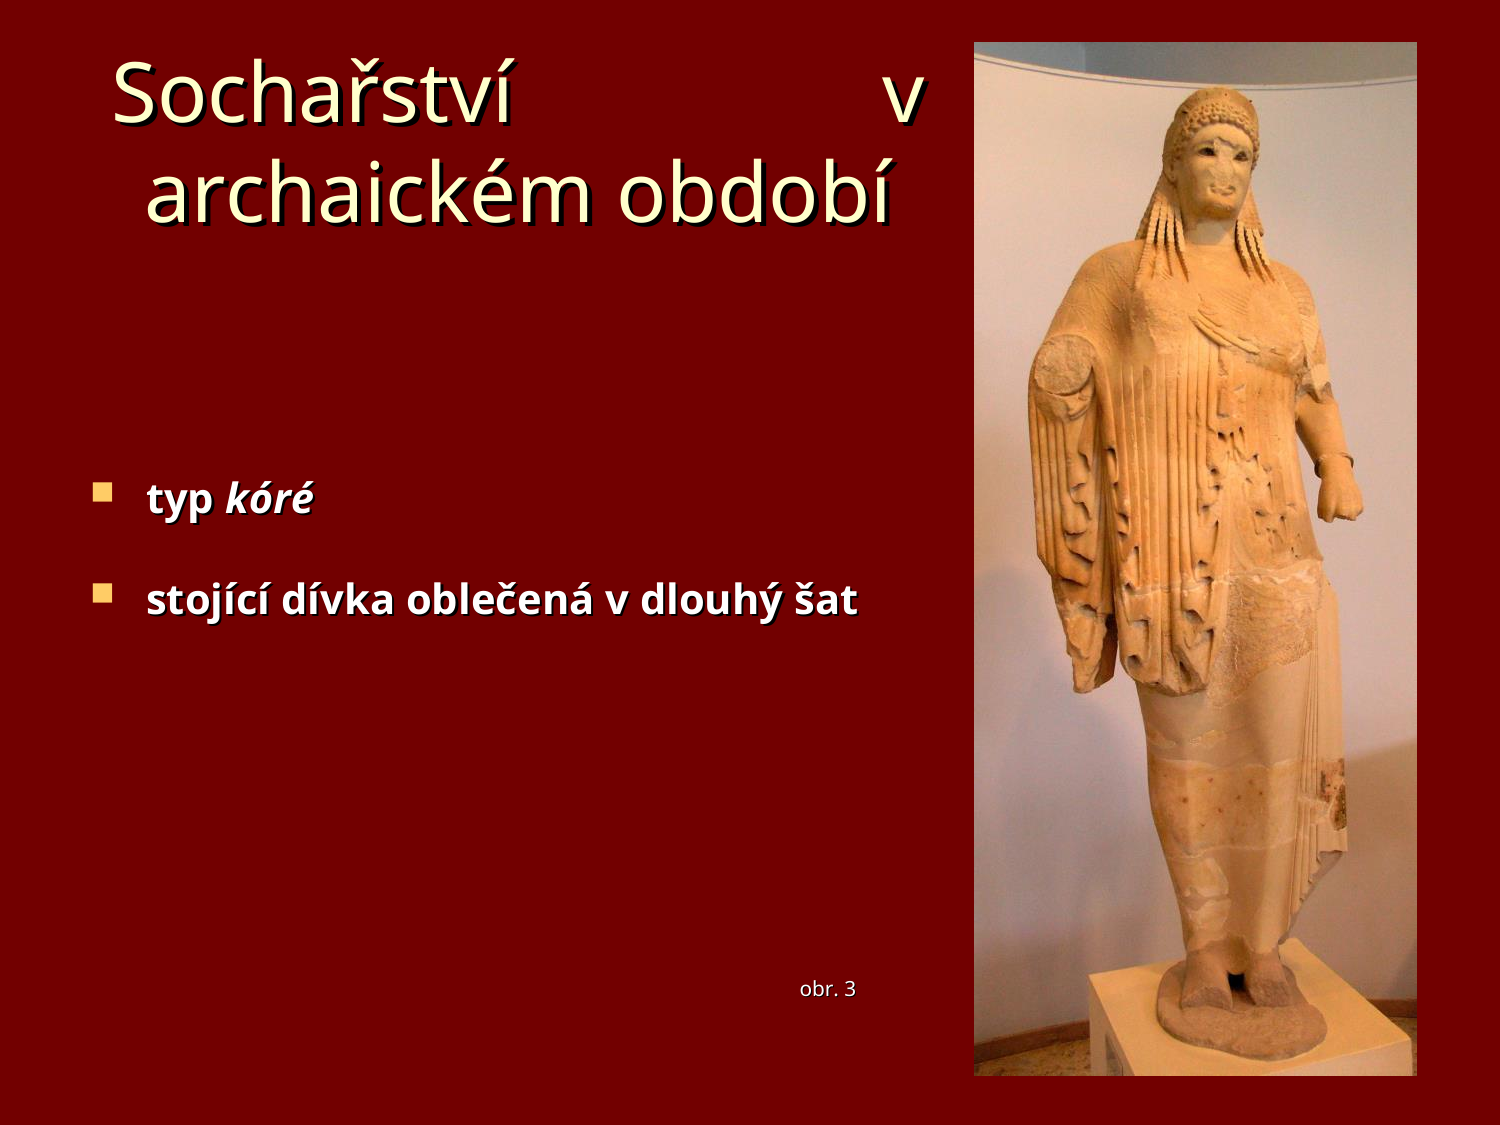

# Sochařství v archaickém období
typ kóré
stojící dívka oblečená v dlouhý šat
 obr. 3